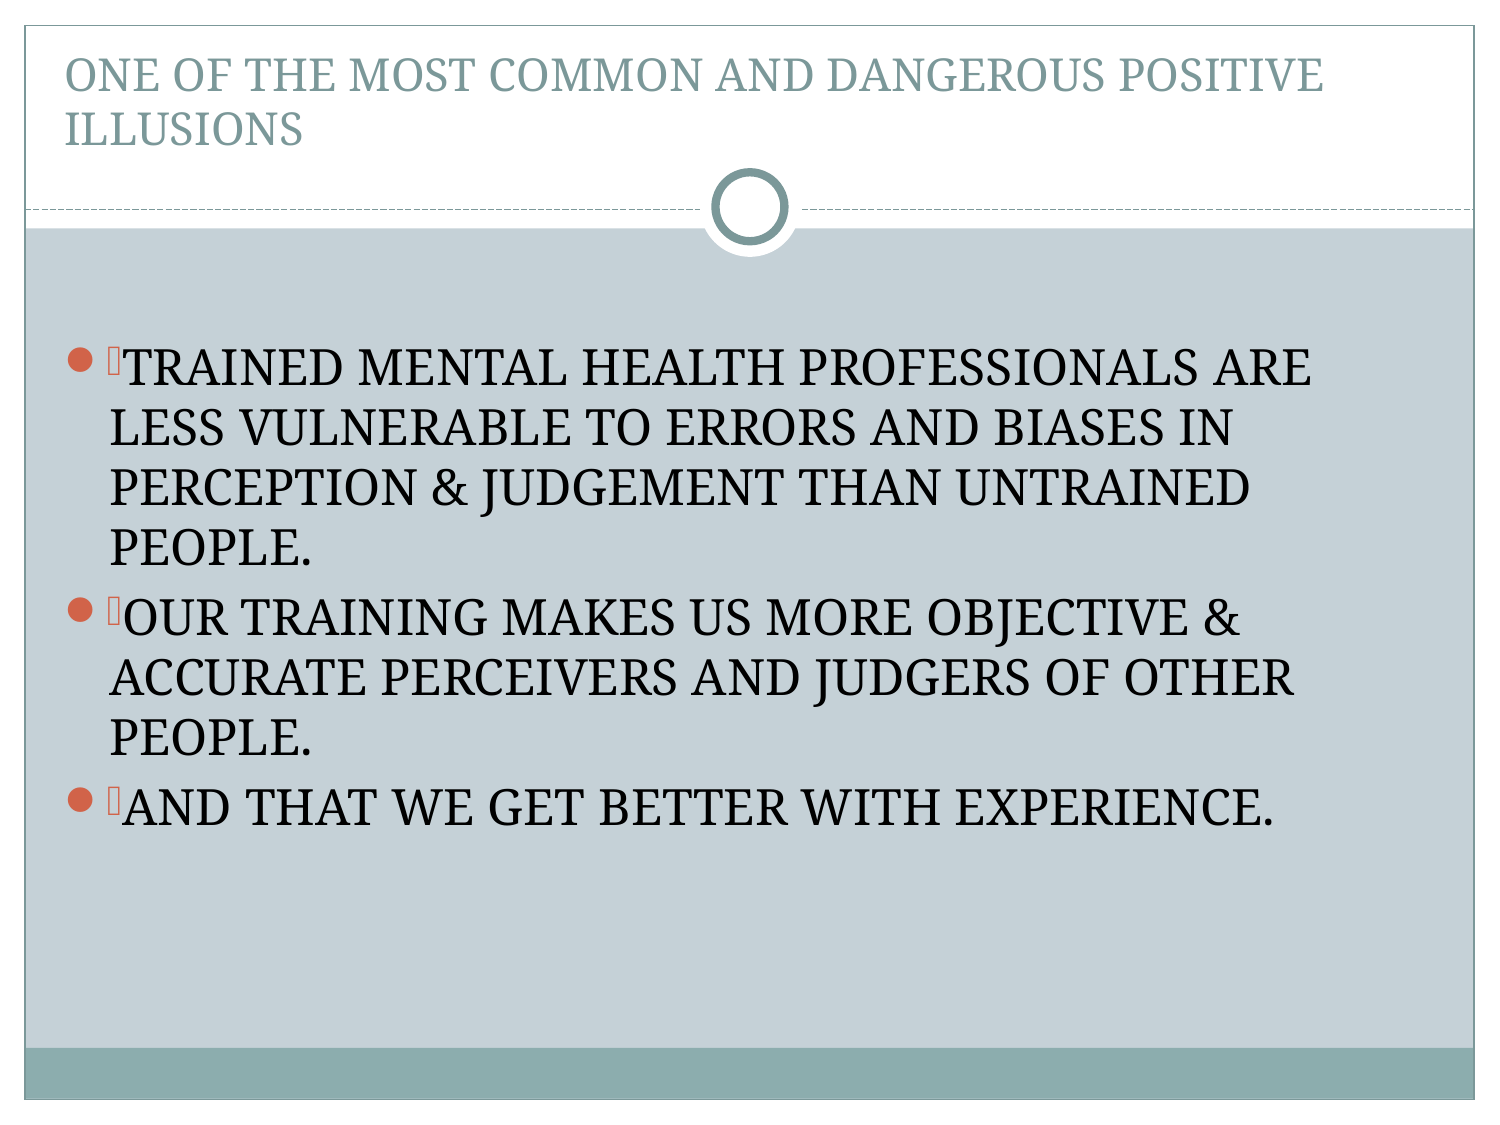

# ONE OF THE MOST COMMON AND DANGEROUS POSITIVE ILLUSIONS
TRAINED MENTAL HEALTH PROFESSIONALS ARE LESS VULNERABLE TO ERRORS AND BIASES IN PERCEPTION & JUDGEMENT THAN UNTRAINED PEOPLE.
OUR TRAINING MAKES US MORE OBJECTIVE & ACCURATE PERCEIVERS AND JUDGERS OF OTHER PEOPLE.
AND THAT WE GET BETTER WITH EXPERIENCE.